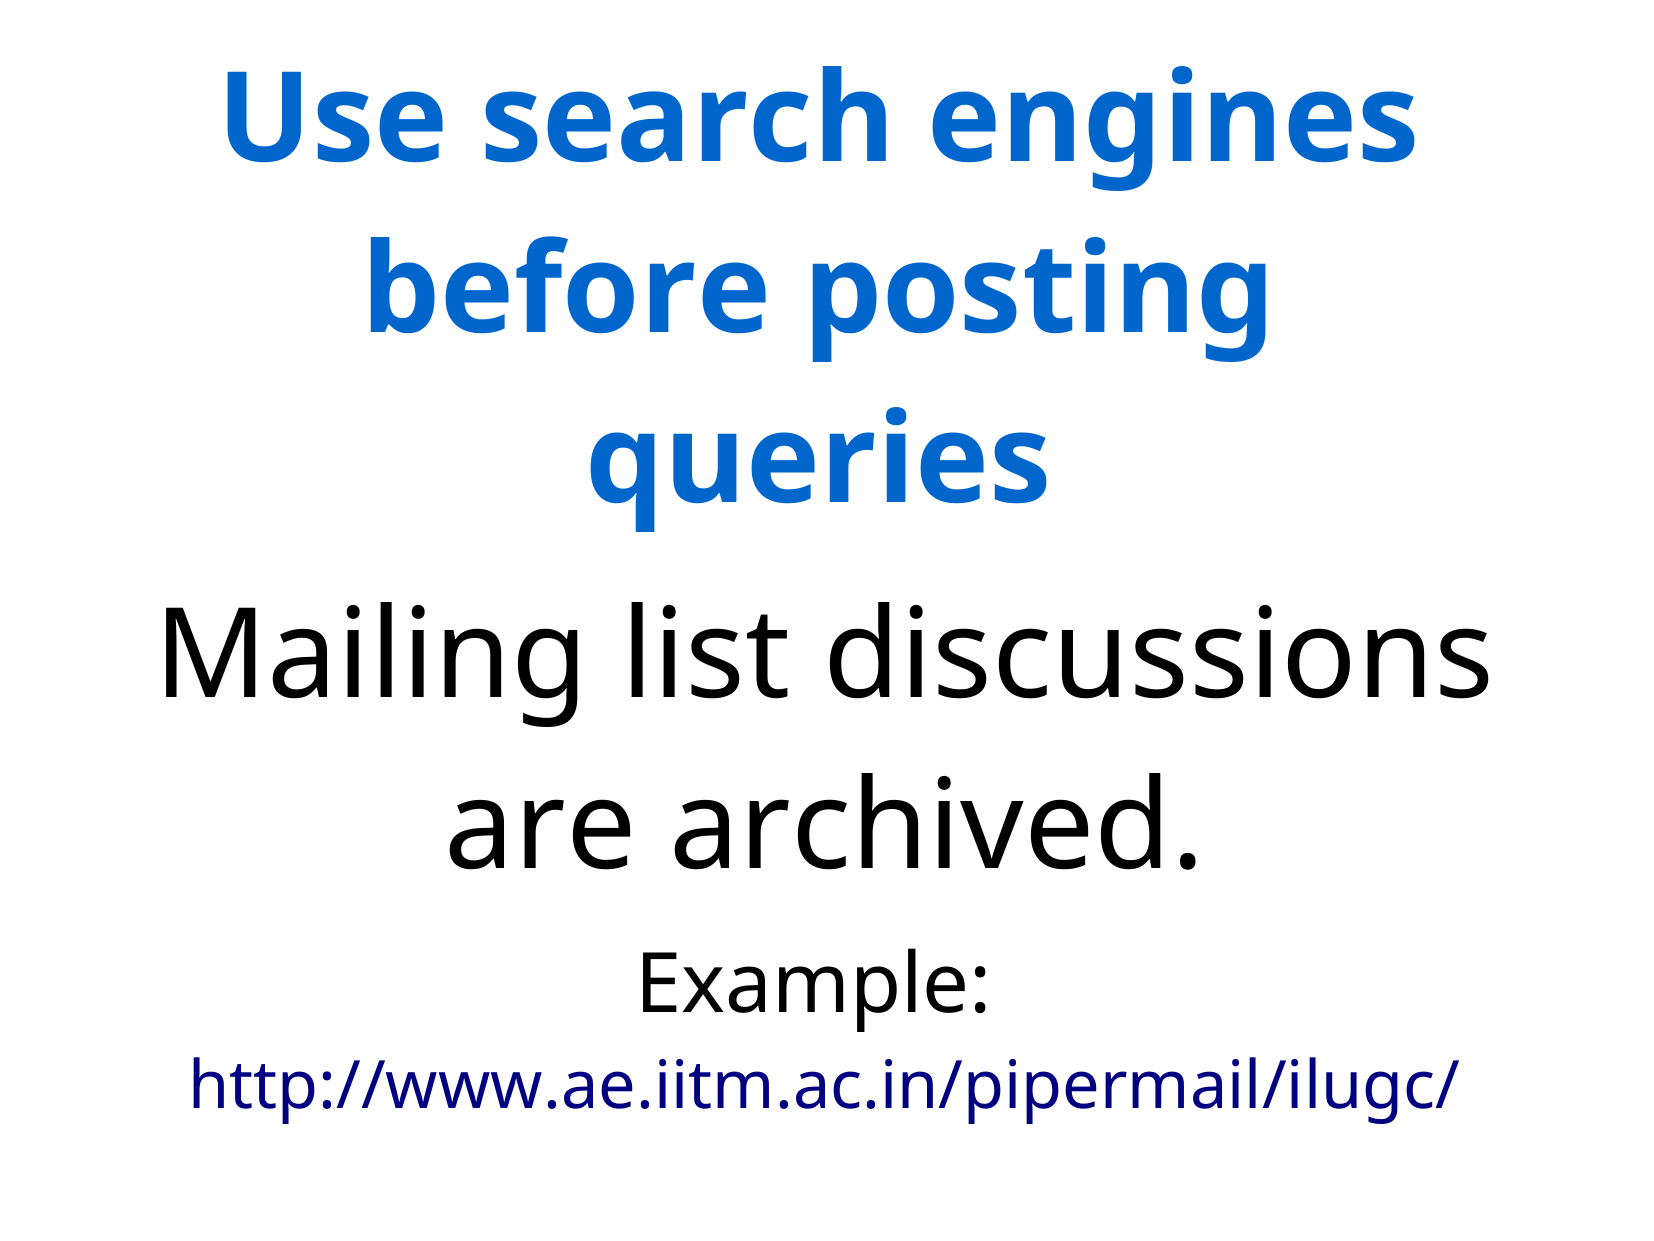

Use search engines before posting queries
Mailing list discussions are archived.
Example: http://www.ae.iitm.ac.in/pipermail/ilugc/